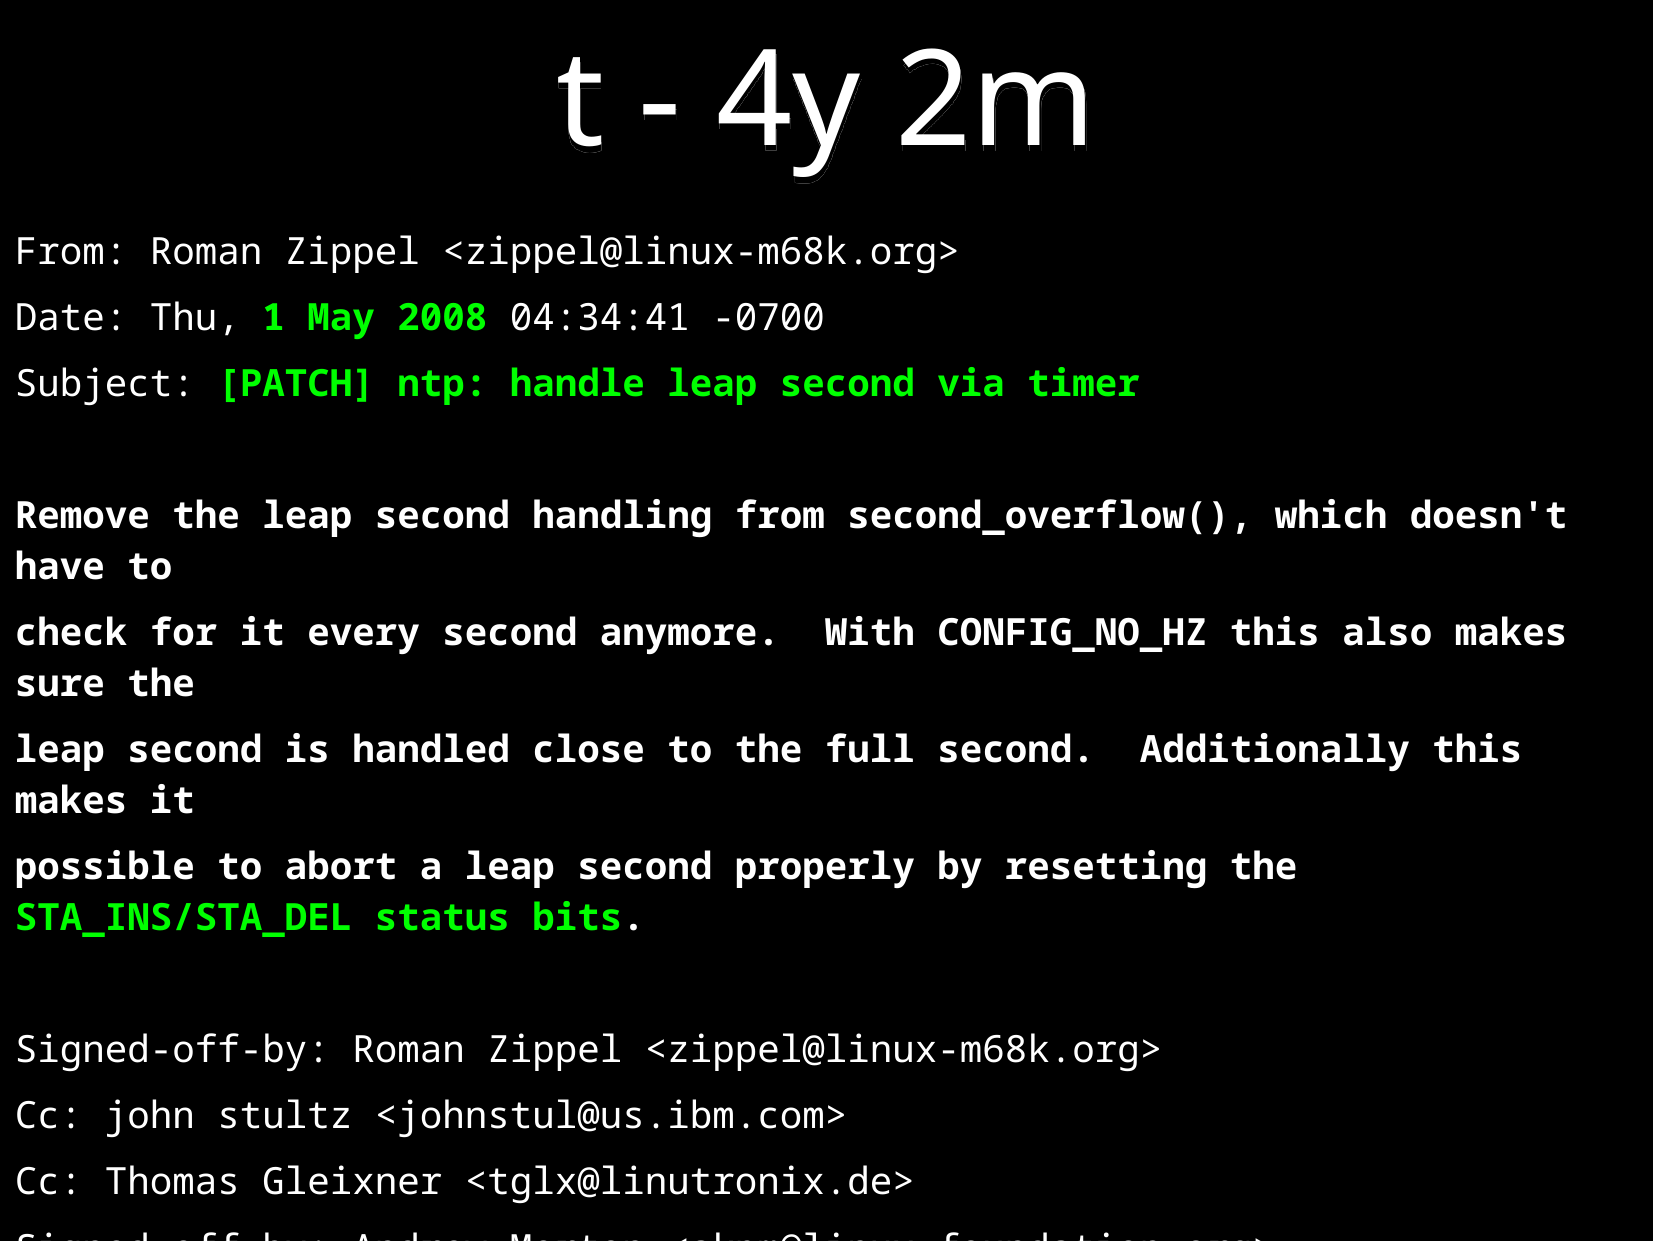

# t - 4y 2m
From: Roman Zippel <zippel@linux-m68k.org>
Date: Thu, 1 May 2008 04:34:41 -0700
Subject: [PATCH] ntp: handle leap second via timer
Remove the leap second handling from second_overflow(), which doesn't have to
check for it every second anymore. With CONFIG_NO_HZ this also makes sure the
leap second is handled close to the full second. Additionally this makes it
possible to abort a leap second properly by resetting the STA_INS/STA_DEL status bits.
Signed-off-by: Roman Zippel <zippel@linux-m68k.org>
Cc: john stultz <johnstul@us.ibm.com>
Cc: Thomas Gleixner <tglx@linutronix.de>
Signed-off-by: Andrew Morton <akpm@linux-foundation.org>
Signed-off-by: Linus Torvalds <torvalds@linux-foundation.org>
---
 include/linux/clocksource.h | 2 +
 include/linux/timex.h | 1 +
 kernel/time/ntp.c | 133 +++++++++++++++++++++++++++++--------------
 kernel/time/timekeeping.c | 4 +-